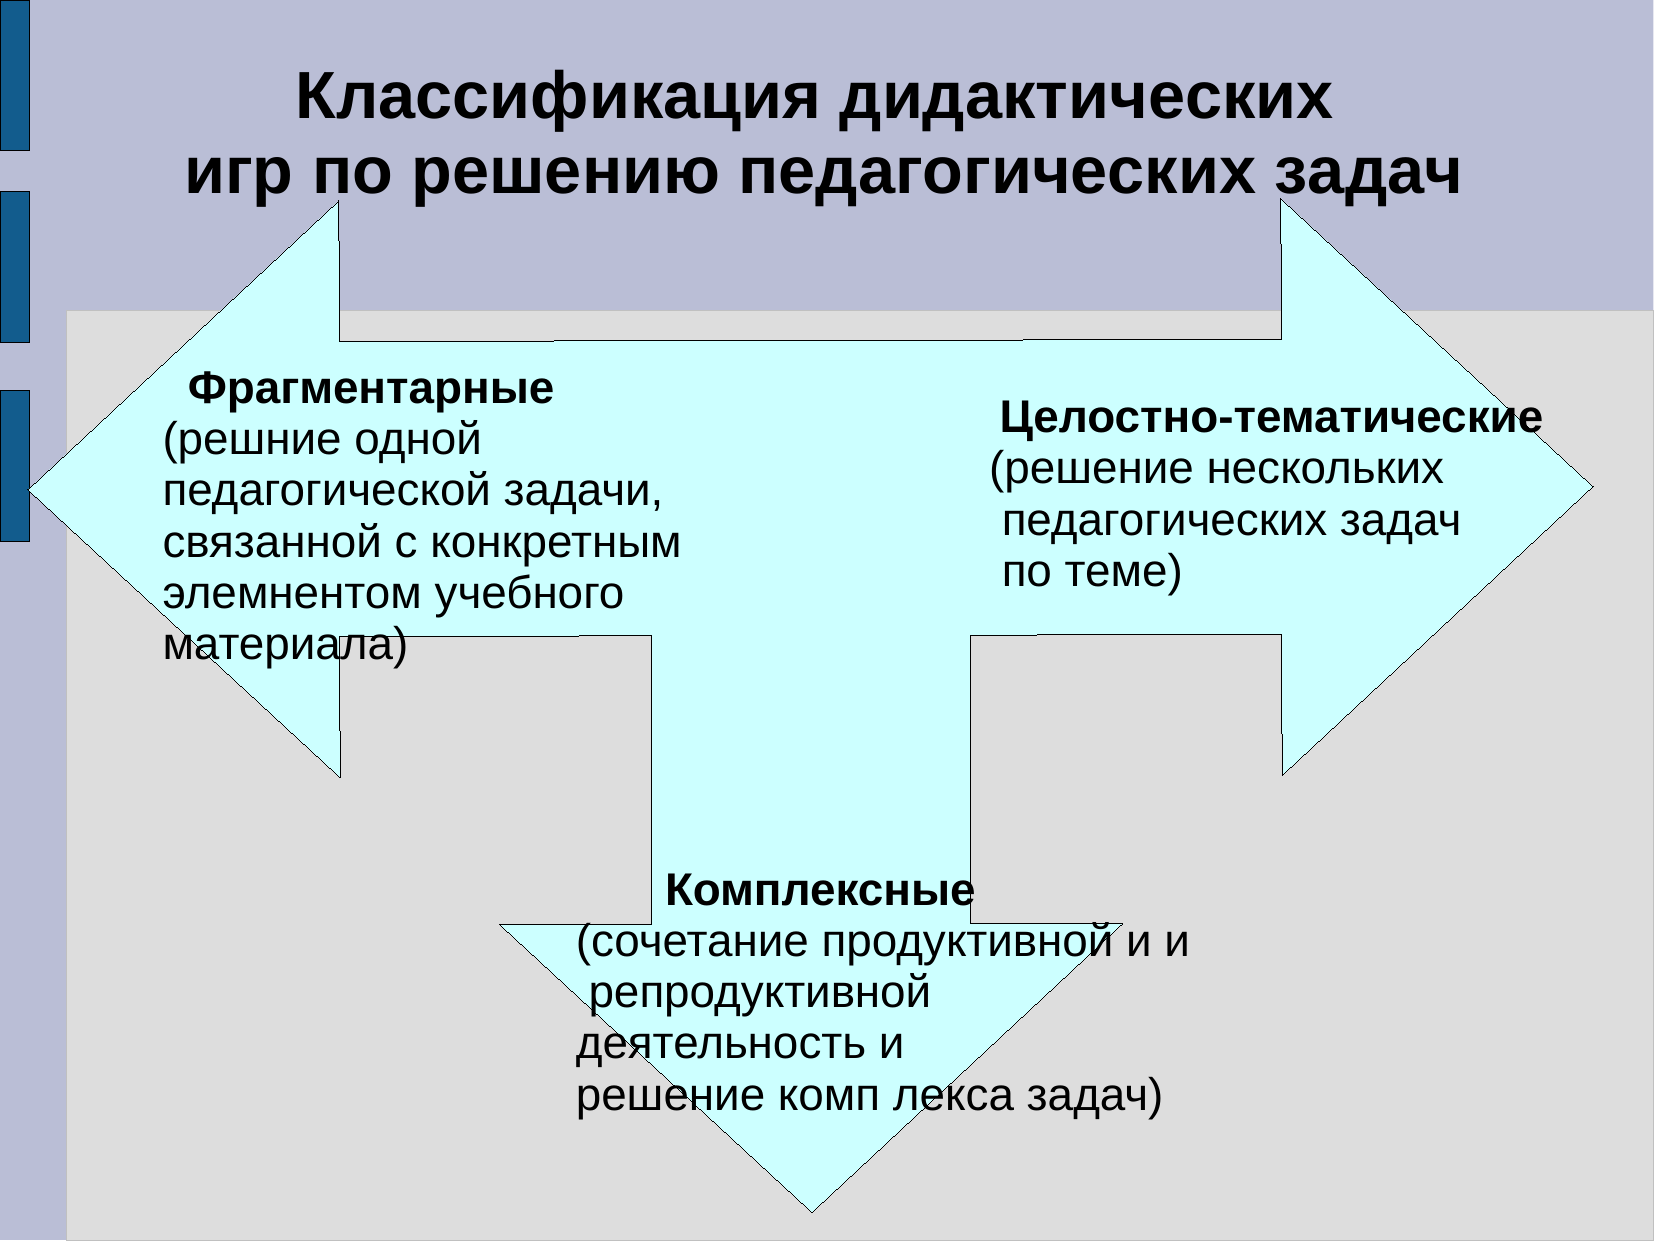

# Классификация дидактических игр по решению педагогических задач
 Фрагментарные
(решние одной
педагогической задачи,
связанной с конкретным
элемнентом учебного
материала)
 Целостно-тематические
(решение нескольких
 педагогических задач
 по теме)
 Комплексные
(сочетание продуктивной и и
 репродуктивной деятельность и
решение комп лекса задач)